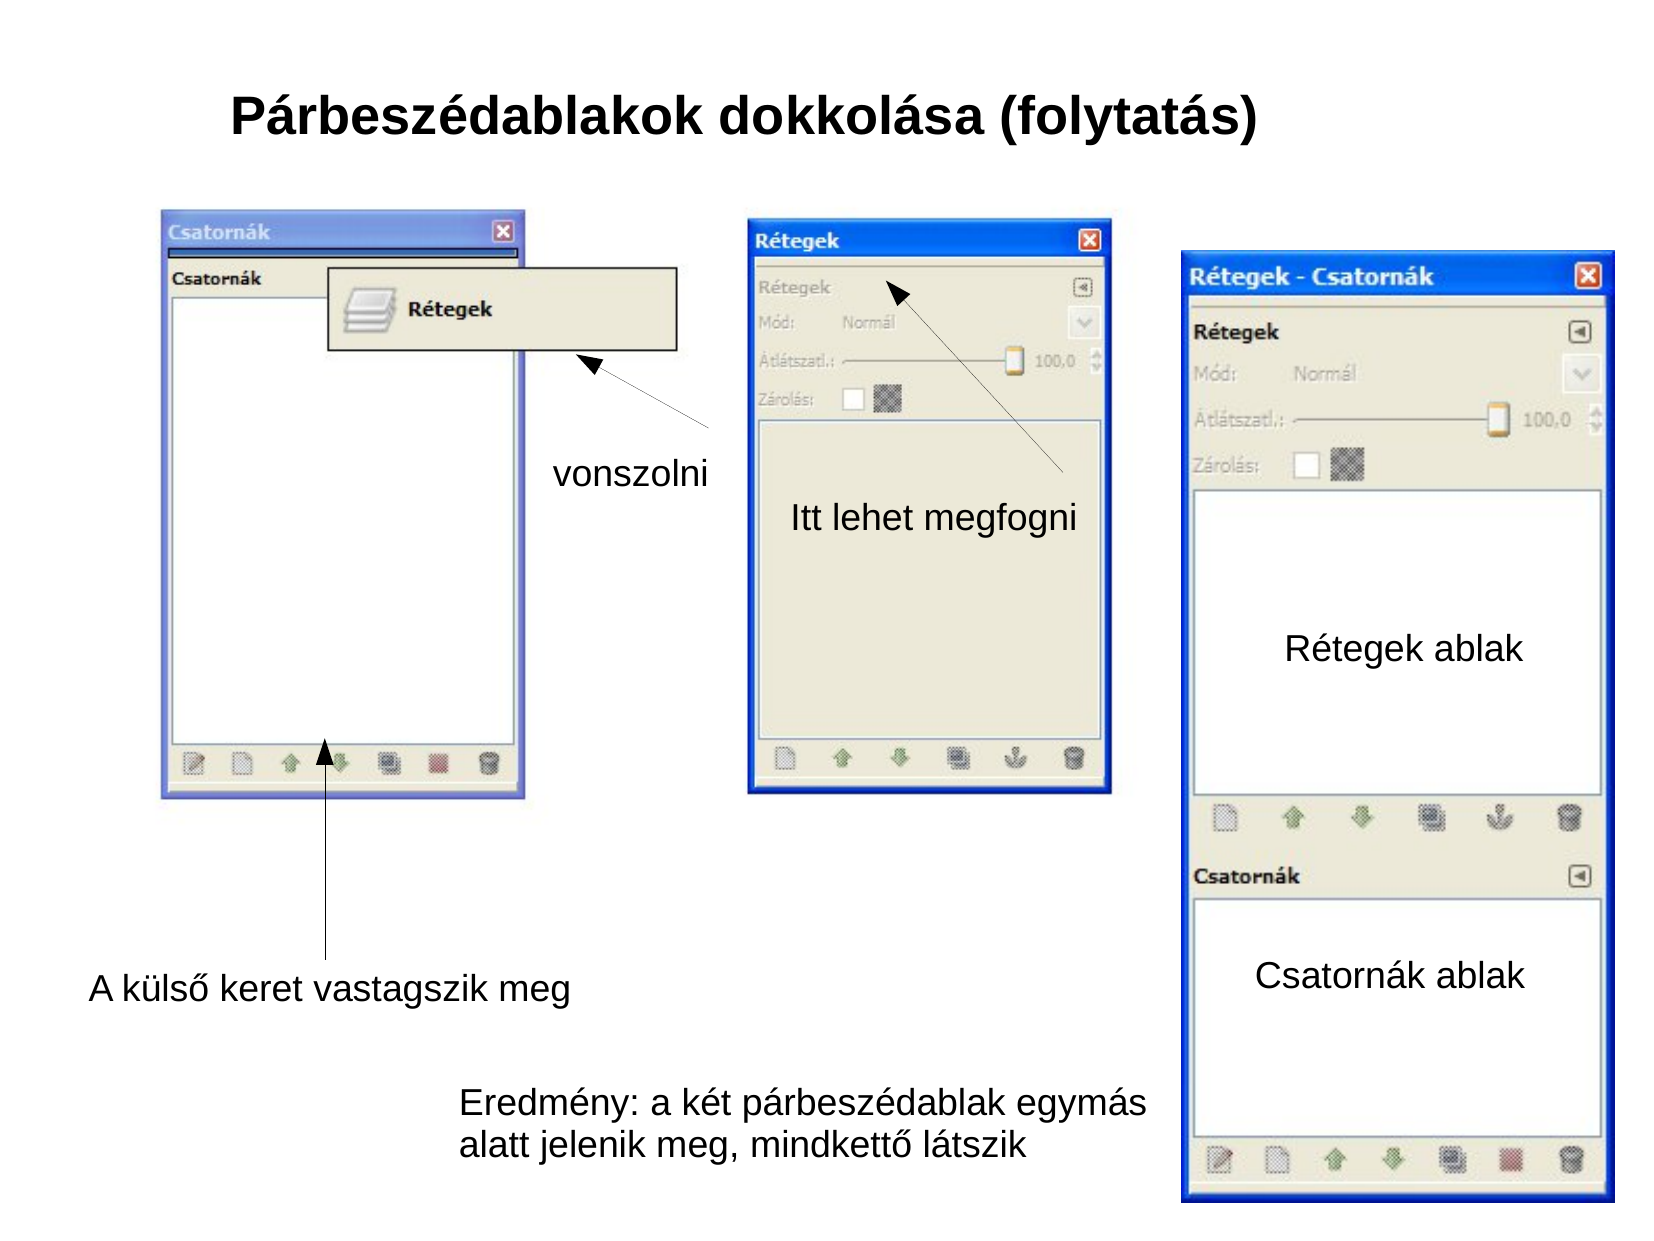

Párbeszédablakok dokkolása (folytatás)
vonszolni
Itt lehet megfogni
Rétegek ablak
Csatornák ablak
A külső keret vastagszik meg
Eredmény: a két párbeszédablak egymás
alatt jelenik meg, mindkettő látszik